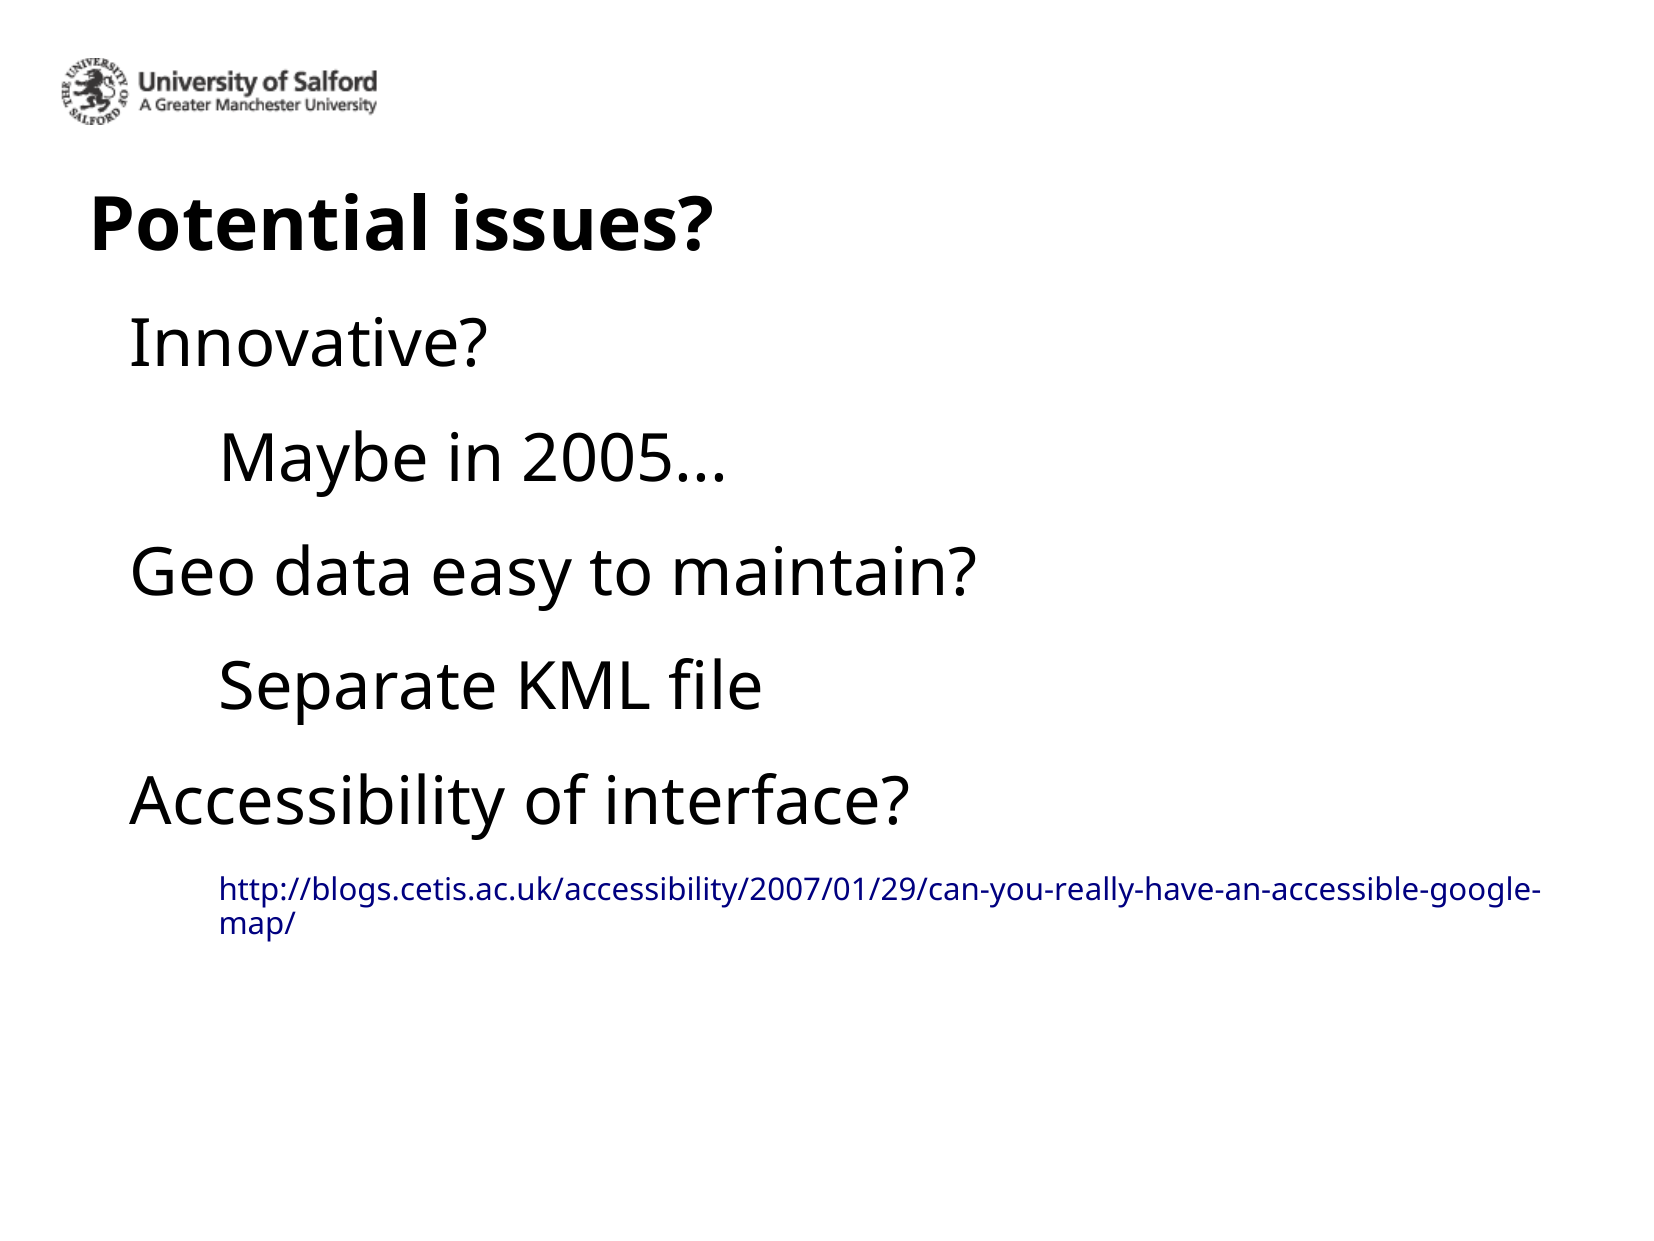

# Potential issues?
Innovative?
Maybe in 2005...
Geo data easy to maintain?
Separate KML file
Accessibility of interface?
http://blogs.cetis.ac.uk/accessibility/2007/01/29/can-you-really-have-an-accessible-google-map/